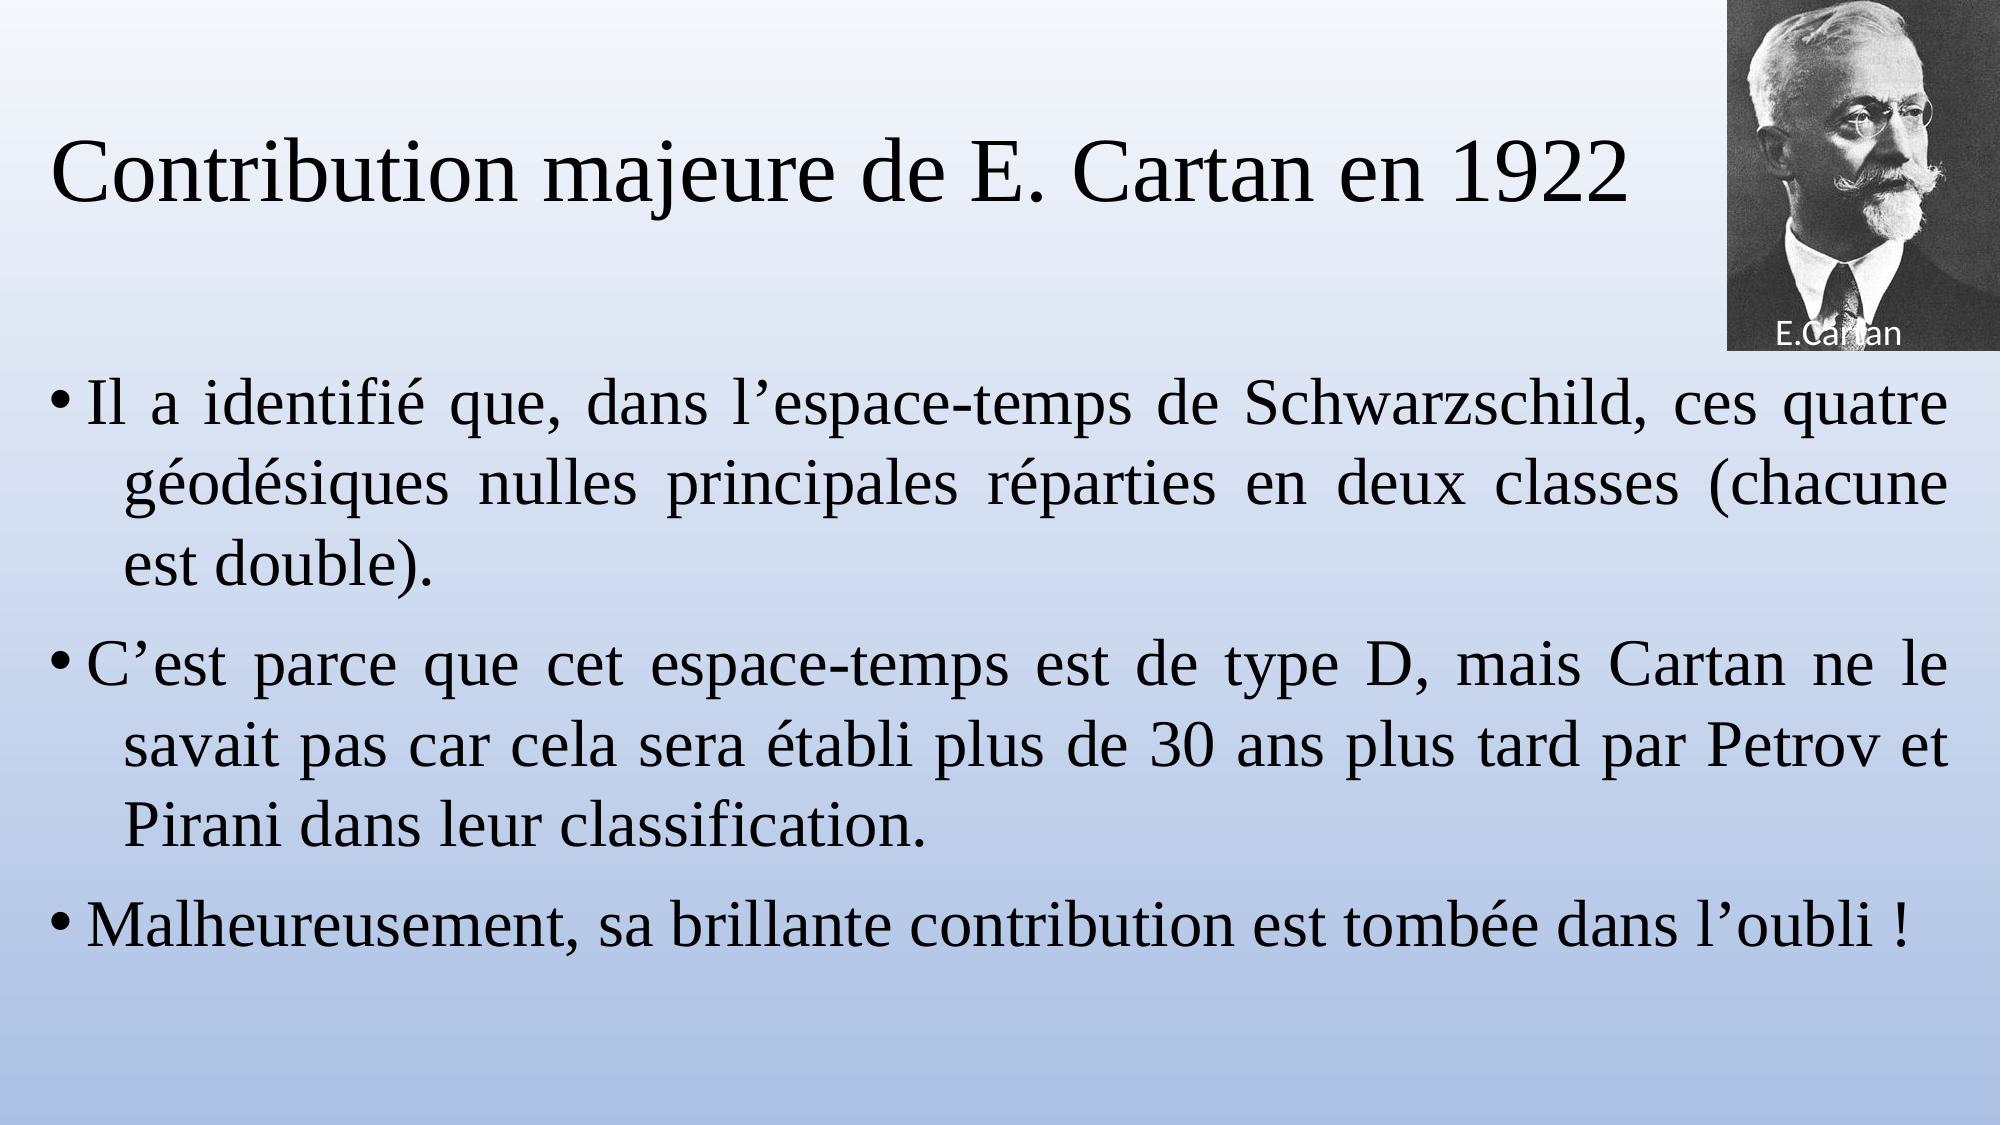

# Contribution majeure de E. Cartan en 1922
E.Cartan
Il a identifié que, dans l’espace-temps de Schwarzschild, ces quatre géodésiques nulles principales réparties en deux classes (chacune est double).
C’est parce que cet espace-temps est de type D, mais Cartan ne le savait pas car cela sera établi plus de 30 ans plus tard par Petrov et Pirani dans leur classification.
Malheureusement, sa brillante contribution est tombée dans l’oubli !